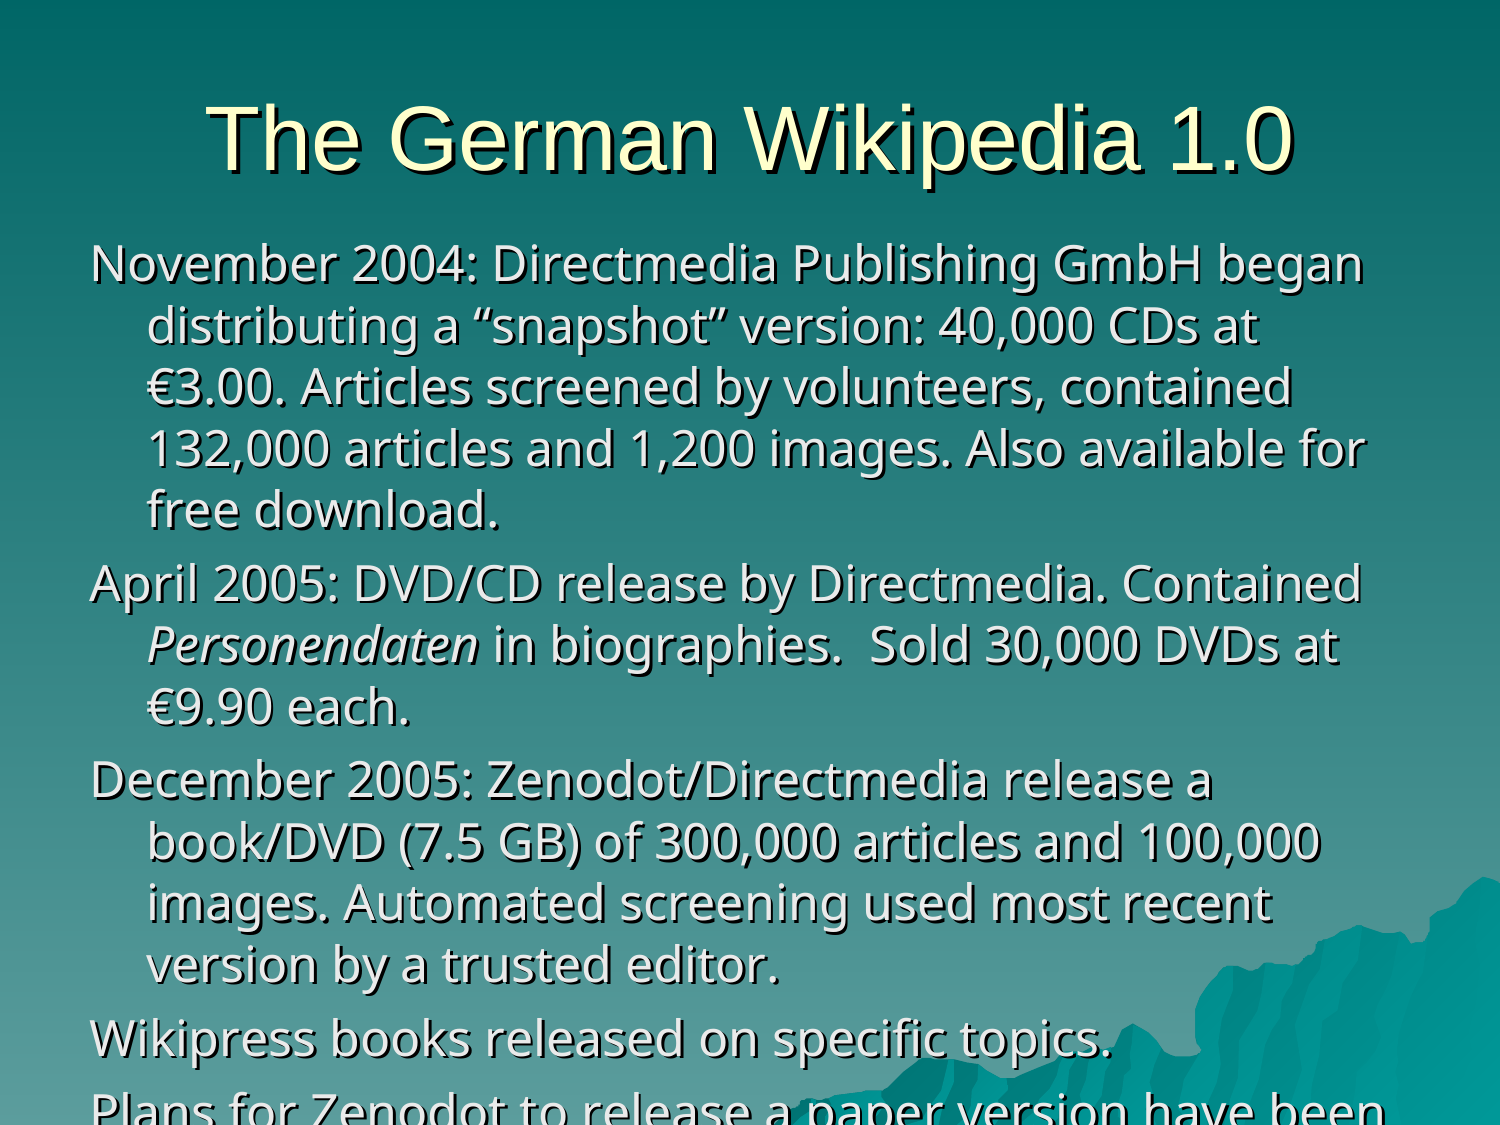

# The German Wikipedia 1.0
November 2004: Directmedia Publishing GmbH began distributing a “snapshot” version: 40,000 CDs at €3.00. Articles screened by volunteers, contained 132,000 articles and 1,200 images. Also available for free download.
April 2005: DVD/CD release by Directmedia. Contained Personendaten in biographies. Sold 30,000 DVDs at €9.90 each.
December 2005: Zenodot/Directmedia release a book/DVD (7.5 GB) of 300,000 articles and 100,000 images. Automated screening used most recent version by a trusted editor.
Wikipress books released on specific topics.
Plans for Zenodot to release a paper version have been put “on hold.”